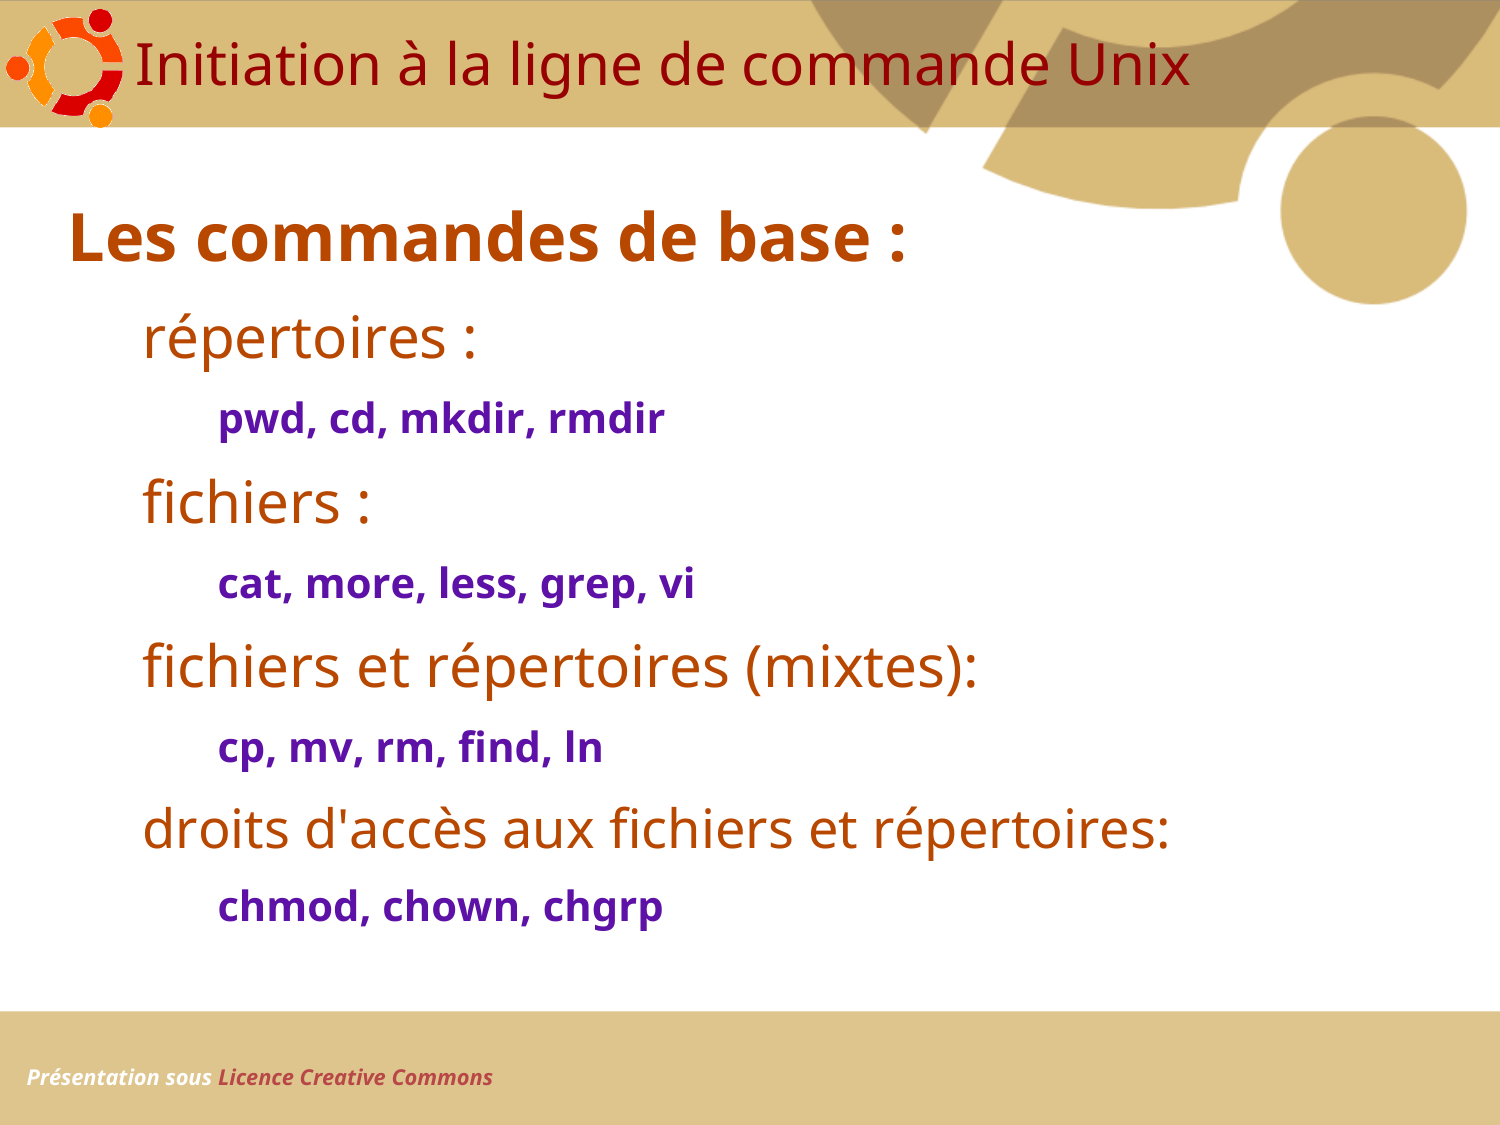

# Initiation à la ligne de commande Unix
Les commandes de base :
répertoires :
pwd, cd, mkdir, rmdir
fichiers :
cat, more, less, grep, vi
fichiers et répertoires (mixtes):
cp, mv, rm, find, ln
droits d'accès aux fichiers et répertoires:
chmod, chown, chgrp